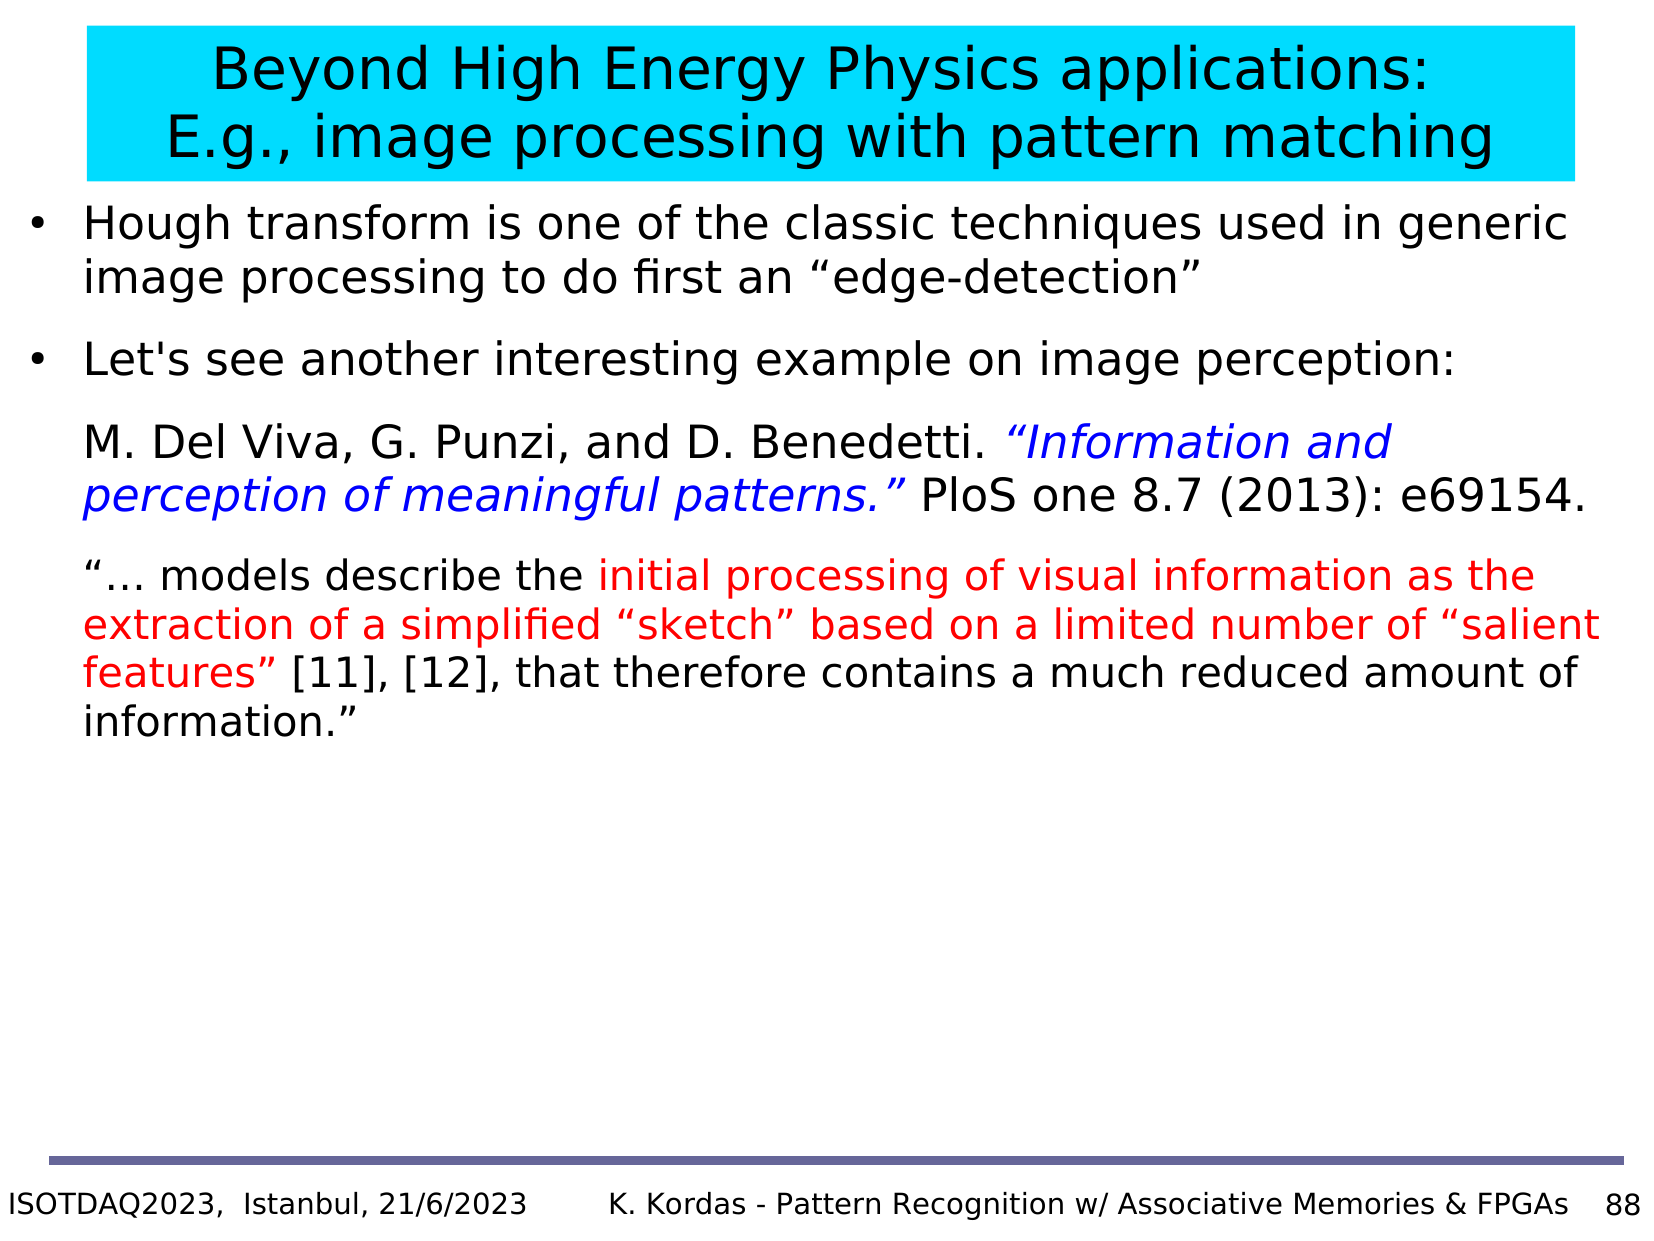

# Beyond High Energy Physics applications: E.g., image processing with pattern matching
Hough transform is one of the classic techniques used in generic image processing to do first an “edge-detection”
Let's see another interesting example on image perception:
M. Del Viva, G. Punzi, and D. Benedetti. “Information and perception of meaningful patterns.” PloS one 8.7 (2013): e69154.
“… models describe the initial processing of visual information as the extraction of a simplified “sketch” based on a limited number of “salient features” [11], [12], that therefore contains a much reduced amount of information.”
ISOTDAQ2023, Istanbul, 21/6/2023
K. Kordas - Pattern Recognition w/ Associative Memories & FPGAs
88